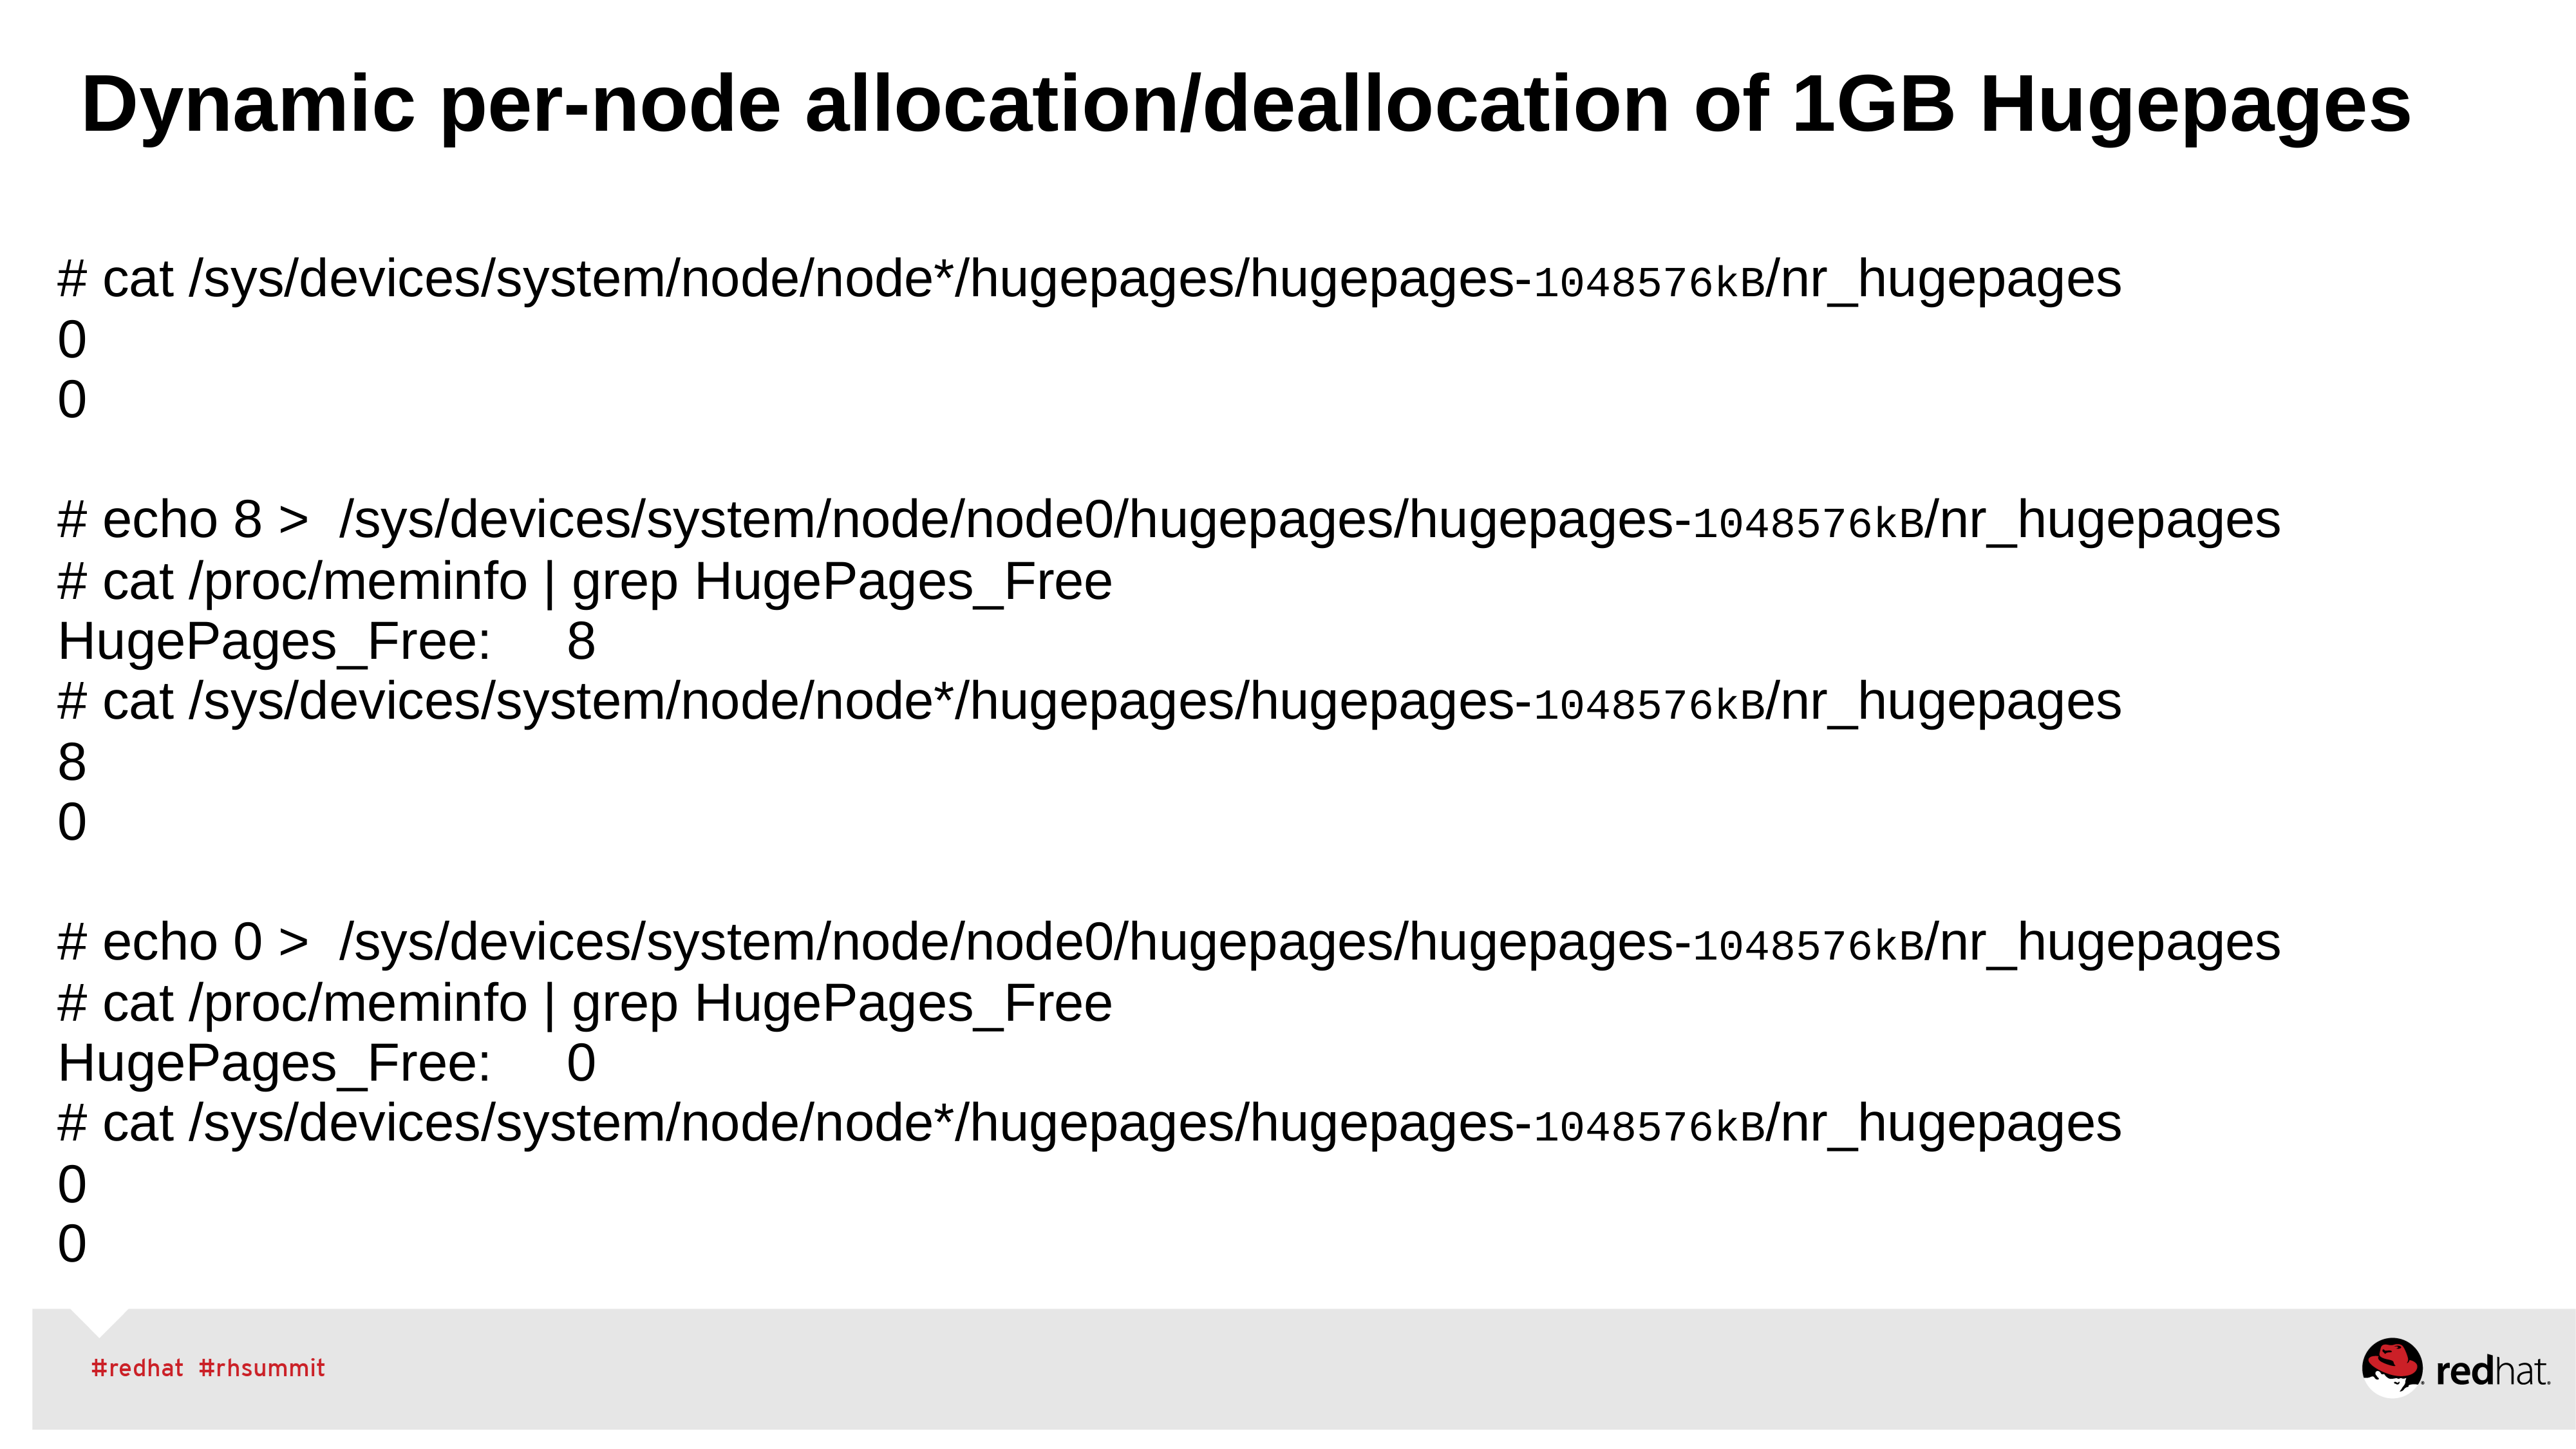

#
Dynamic per-node allocation/deallocation of 1GB Hugepages
# cat /sys/devices/system/node/node*/hugepages/hugepages-1048576kB/nr_hugepages
0
0
# echo 8 > /sys/devices/system/node/node0/hugepages/hugepages-1048576kB/nr_hugepages
# cat /proc/meminfo | grep HugePages_Free
HugePages_Free: 8
# cat /sys/devices/system/node/node*/hugepages/hugepages-1048576kB/nr_hugepages
8
0
# echo 0 > /sys/devices/system/node/node0/hugepages/hugepages-1048576kB/nr_hugepages
# cat /proc/meminfo | grep HugePages_Free
HugePages_Free: 0
# cat /sys/devices/system/node/node*/hugepages/hugepages-1048576kB/nr_hugepages
0
0